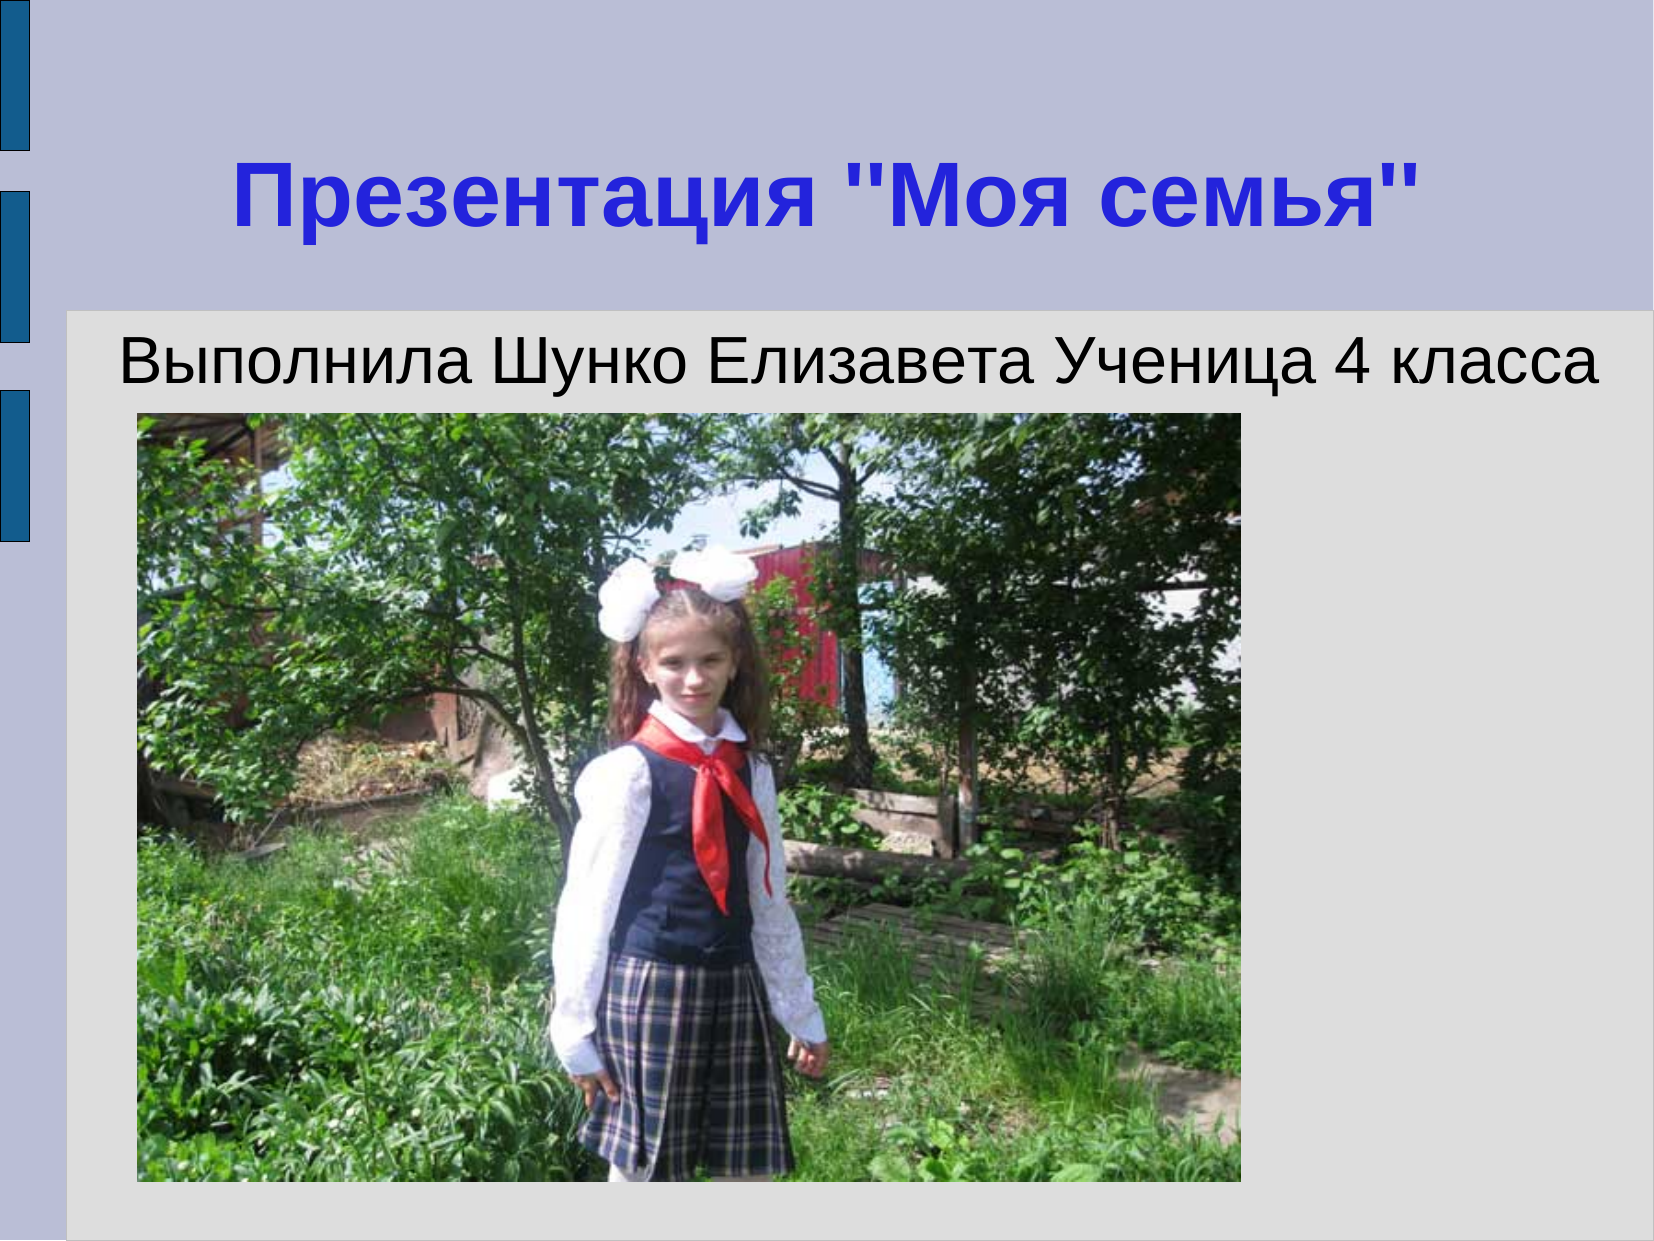

Выполнила Шунко Елизавета Ученица 4 класса
# Презентация ''Моя семья''